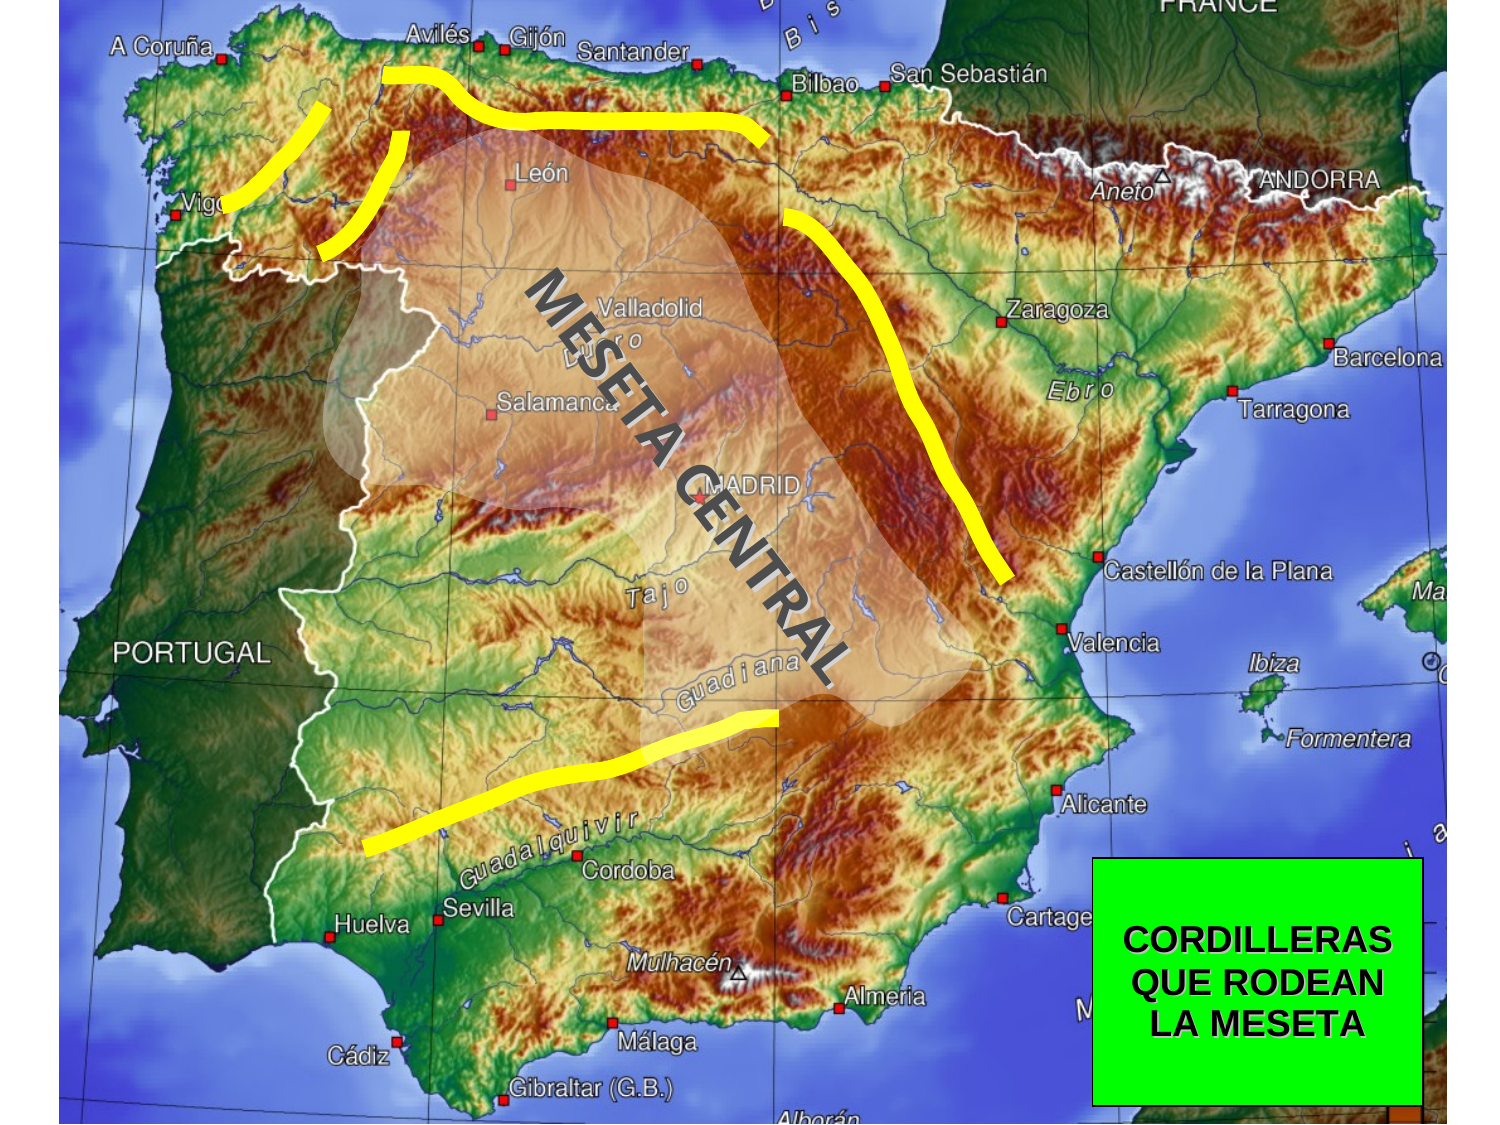

MESETA CENTRAL
CORDILLERAS QUE RODEAN LA MESETA